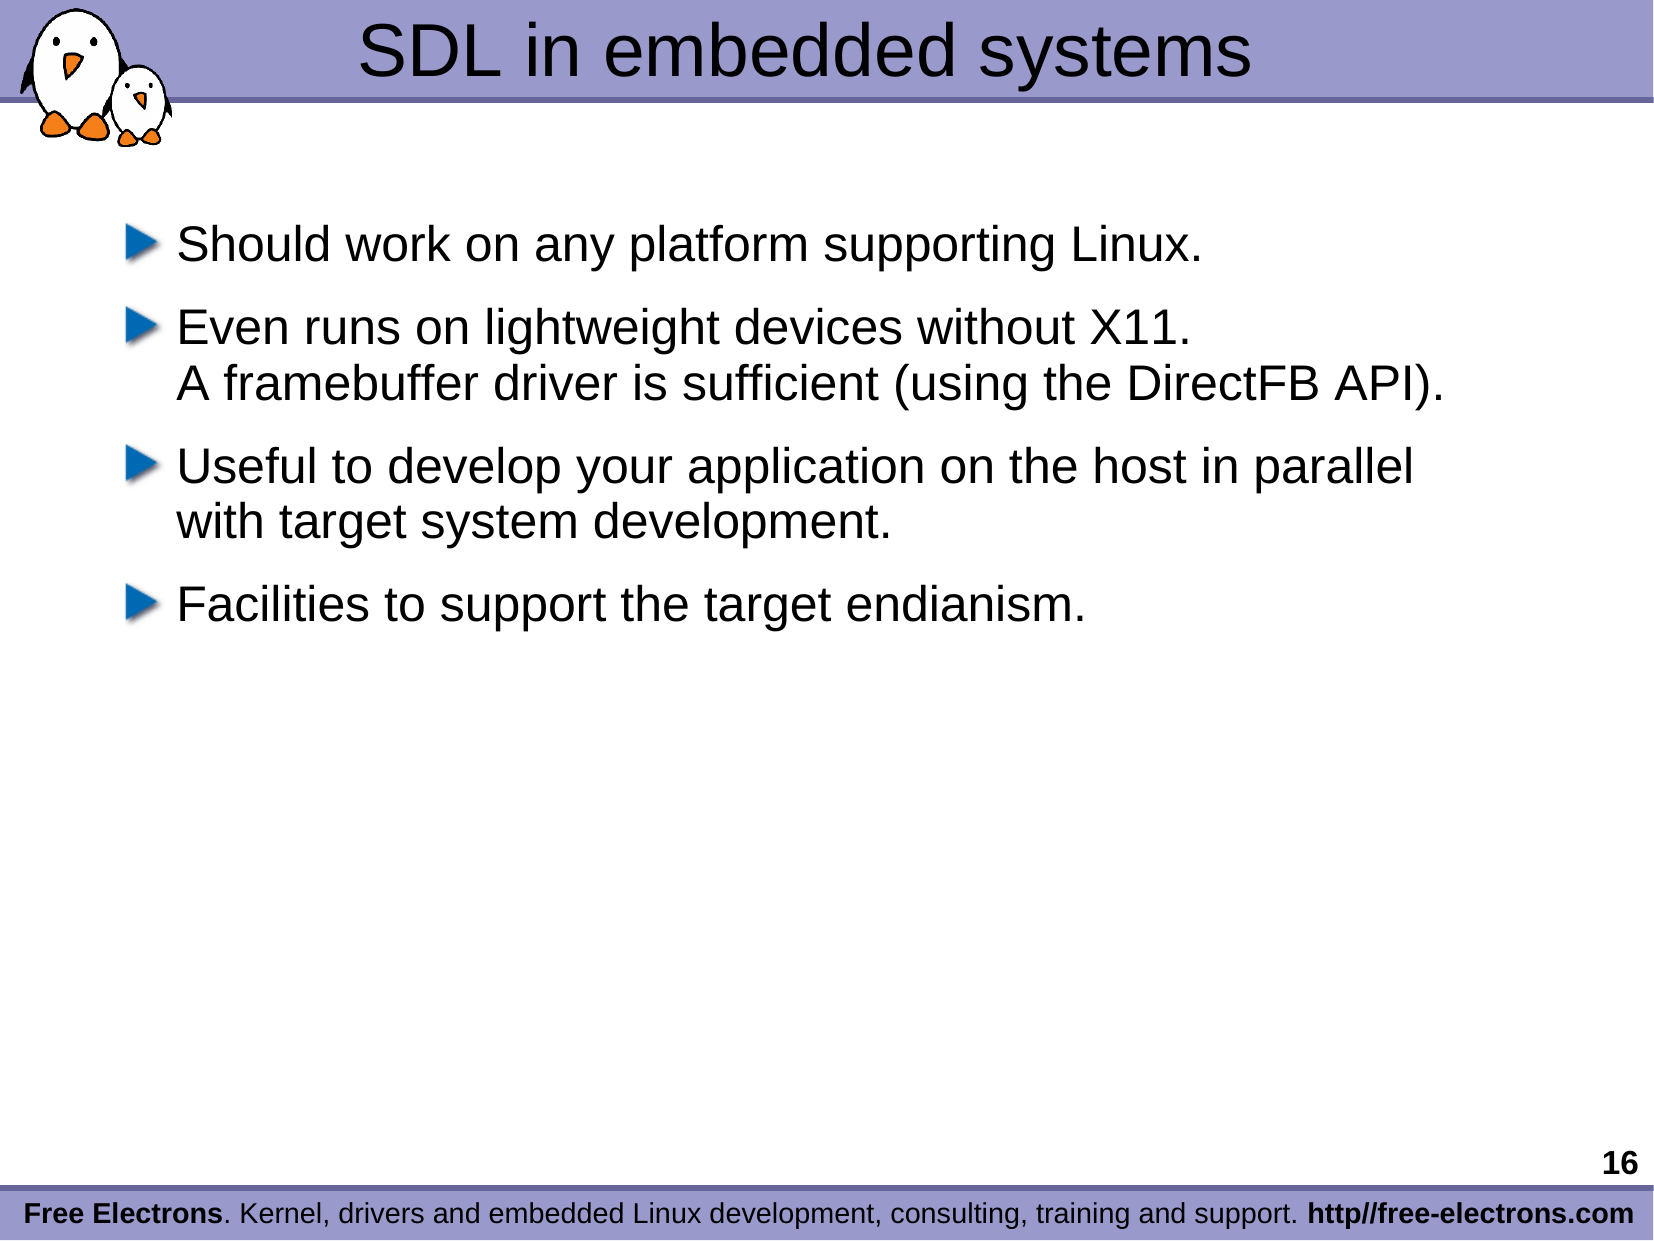

# SDL in embedded systems
Should work on any platform supporting Linux.
Even runs on lightweight devices without X11.
A framebuffer driver is sufficient (using the DirectFB API).
Useful to develop your application on the host in parallel with target system development.
Facilities to support the target endianism.